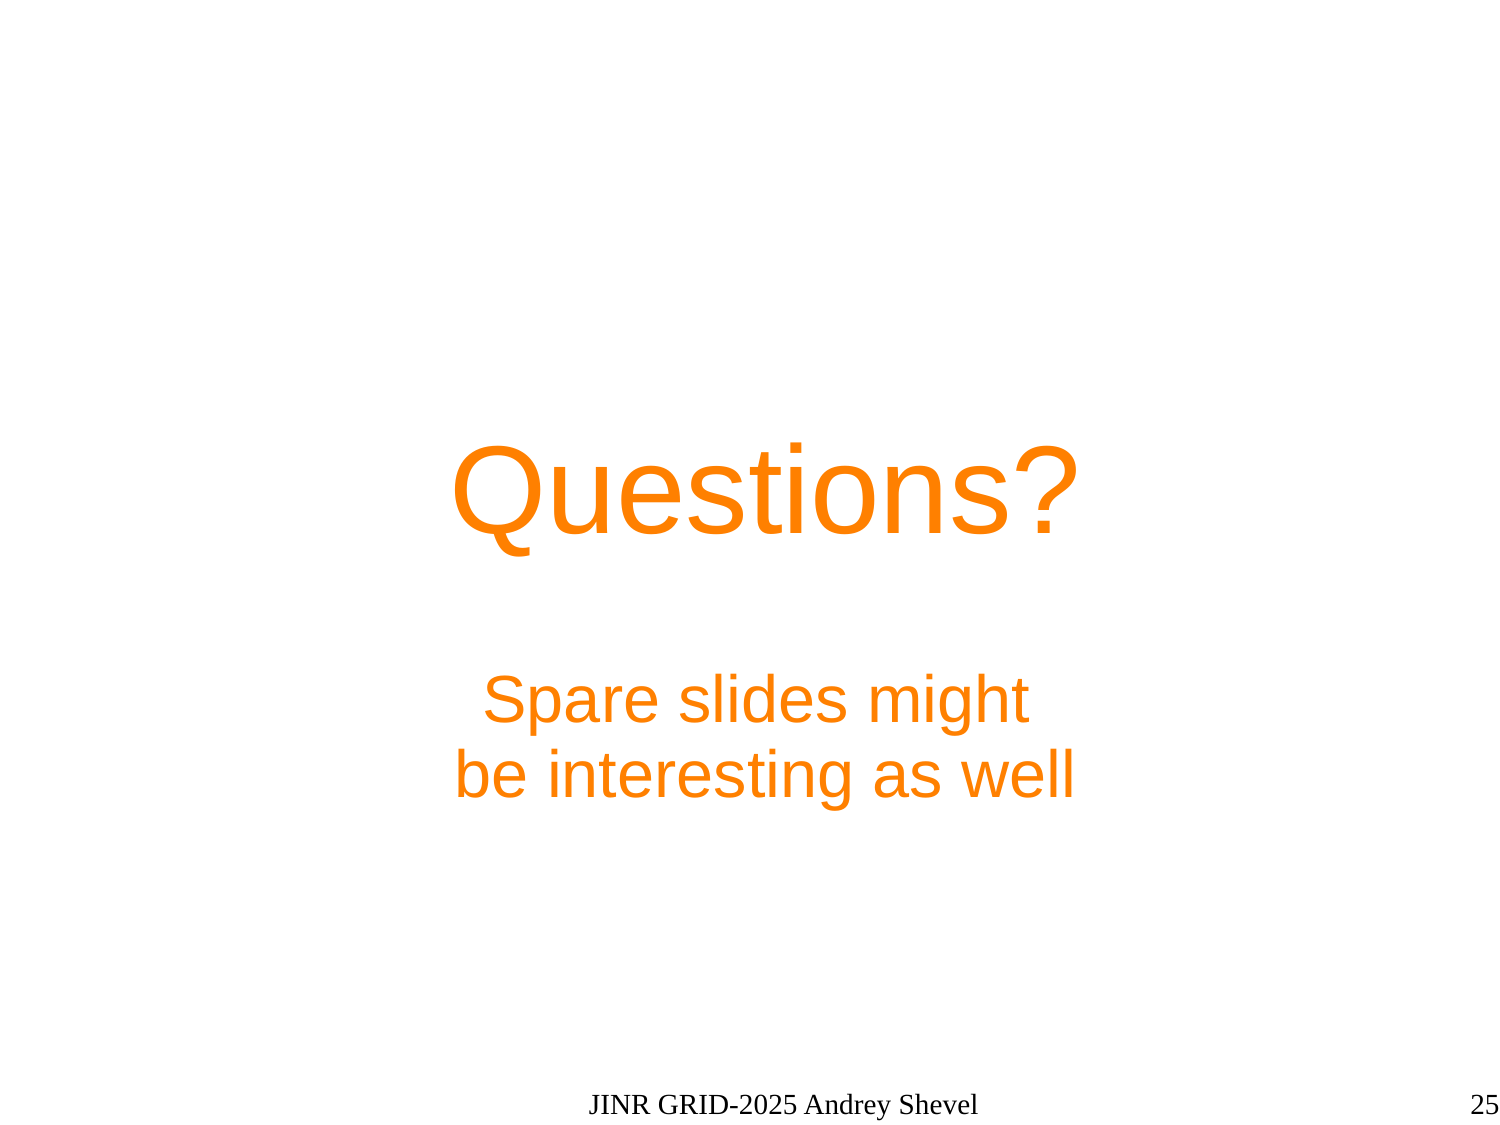

Questions?
Spare slides might
be interesting as well
25